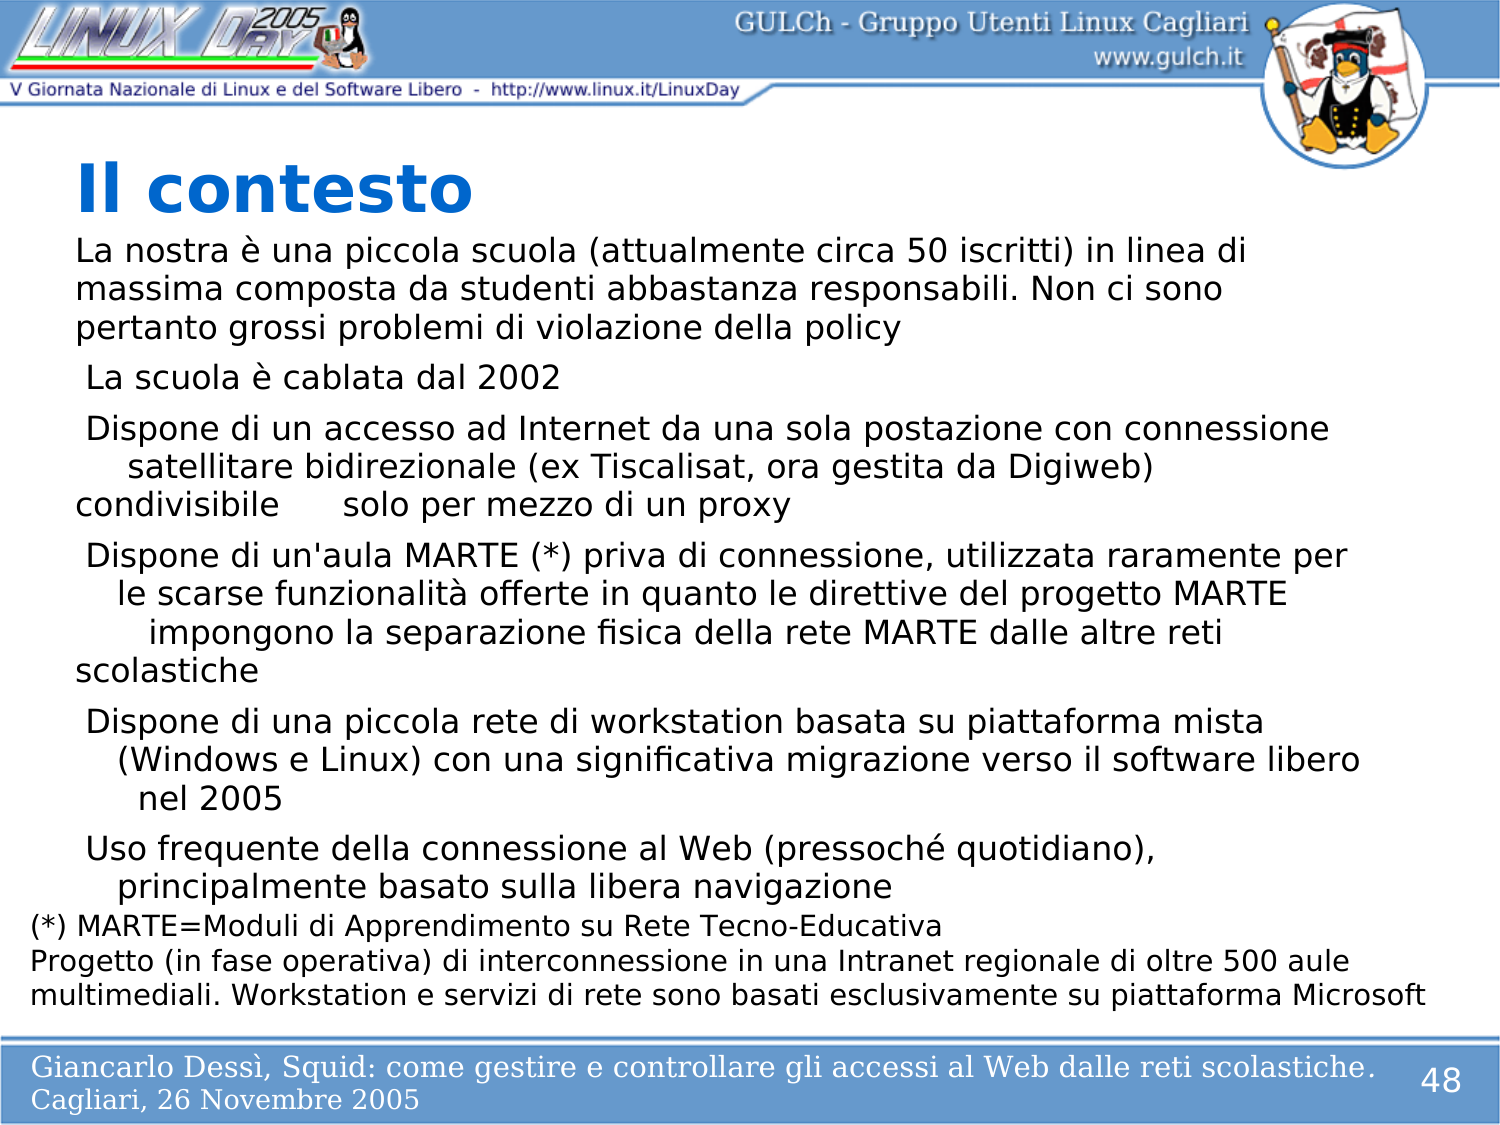

Il contesto
La nostra è una piccola scuola (attualmente circa 50 iscritti) in linea di massima composta da studenti abbastanza responsabili. Non ci sono pertanto grossi problemi di violazione della policy
 La scuola è cablata dal 2002
 Dispone di un accesso ad Internet da una sola postazione con connessione satellitare bidirezionale (ex Tiscalisat, ora gestita da Digiweb) condivisibile solo per mezzo di un proxy
 Dispone di un'aula MARTE (*) priva di connessione, utilizzata raramente per le scarse funzionalità offerte in quanto le direttive del progetto MARTE impongono la separazione fisica della rete MARTE dalle altre reti scolastiche
 Dispone di una piccola rete di workstation basata su piattaforma mista (Windows e Linux) con una significativa migrazione verso il software libero nel 2005
 Uso frequente della connessione al Web (pressoché quotidiano), principalmente basato sulla libera navigazione
(*) MARTE=Moduli di Apprendimento su Rete Tecno-Educativa
Progetto (in fase operativa) di interconnessione in una Intranet regionale di oltre 500 aule
multimediali. Workstation e servizi di rete sono basati esclusivamente su piattaforma Microsoft